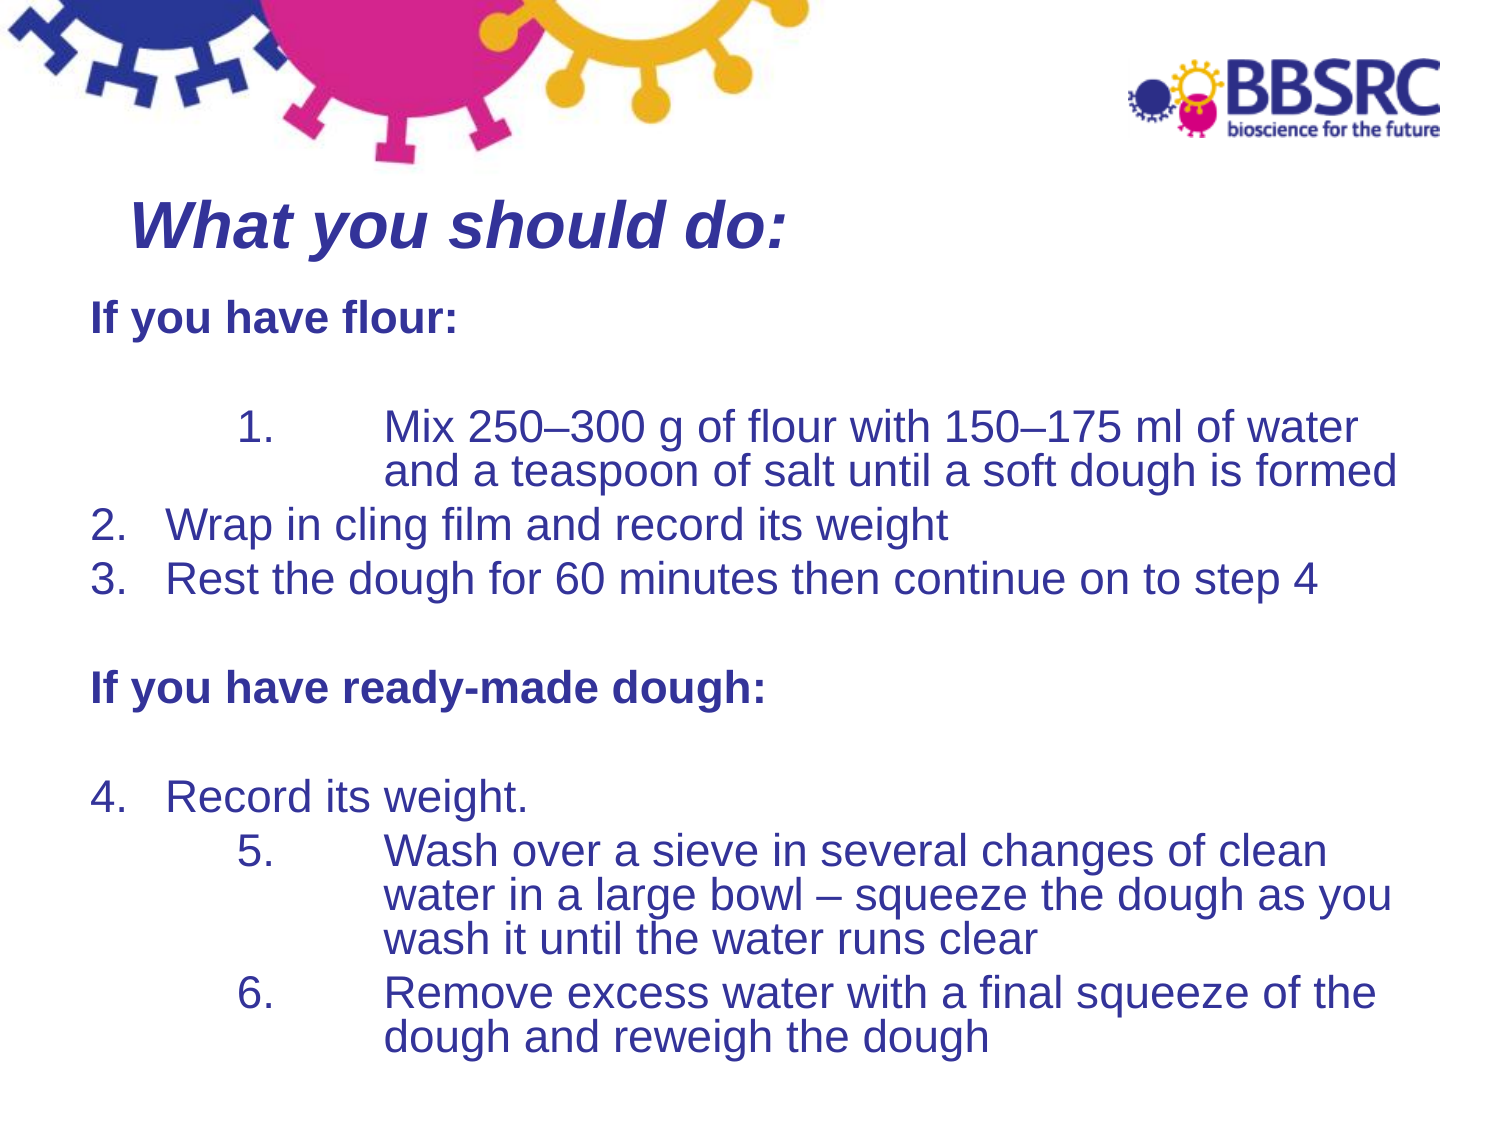

# What you should do:
If you have flour:
1.	Mix 250–300 g of flour with 150–175 ml of water and a teaspoon of salt until a soft dough is formed
2.	Wrap in cling film and record its weight
3.	Rest the dough for 60 minutes then continue on to step 4
If you have ready-made dough:
4.	Record its weight.
5.	Wash over a sieve in several changes of clean water in a large bowl – squeeze the dough as you wash it until the water runs clear
6.	Remove excess water with a final squeeze of the dough and reweigh the dough